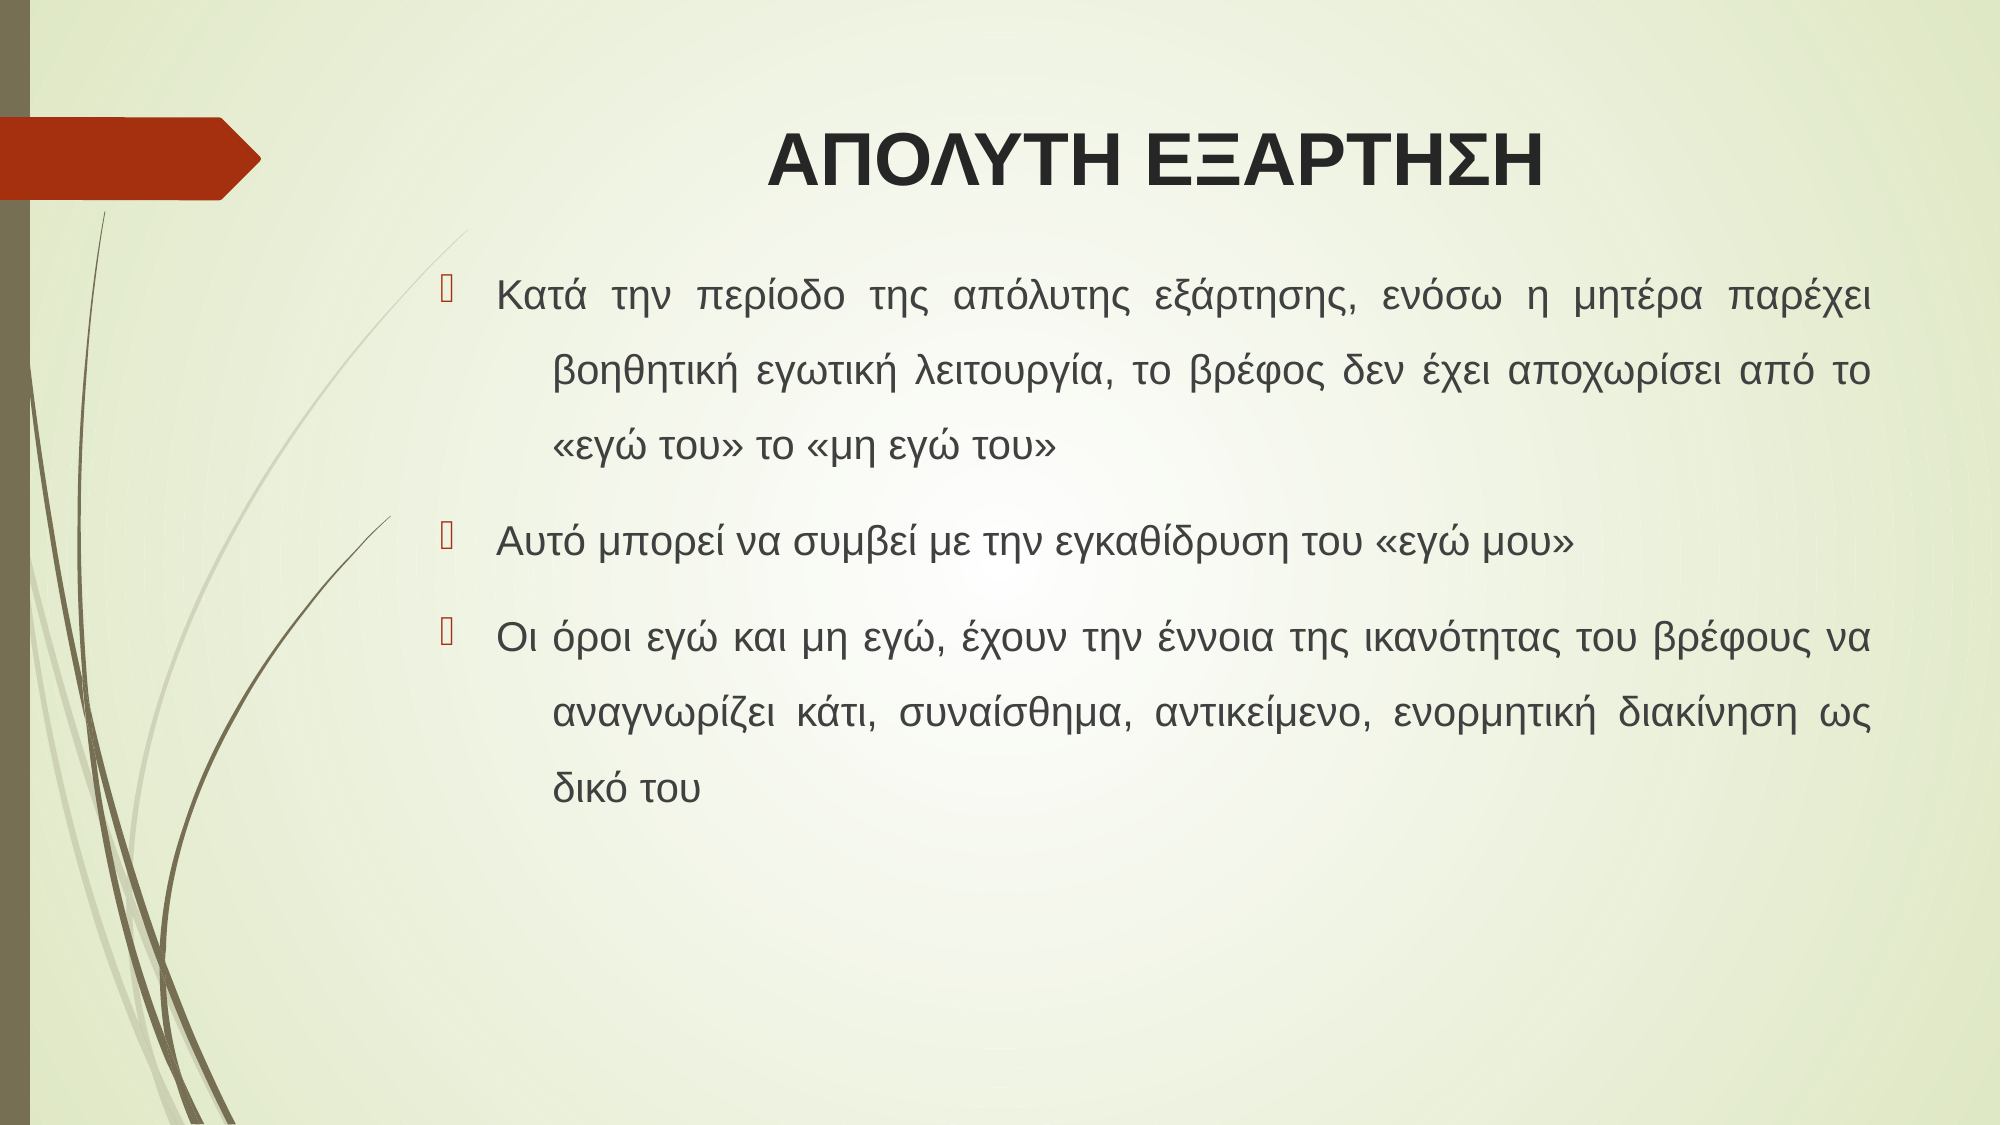

# ΑΠΟΛΥΤΗ ΕΞΑΡΤΗΣΗ
Κατά την περίοδο της απόλυτης εξάρτησης, ενόσω η μητέρα παρέχει βοηθητική εγωτική λειτουργία, το βρέφος δεν έχει αποχωρίσει από το «εγώ του» το «μη εγώ του»
Αυτό μπορεί να συμβεί με την εγκαθίδρυση του «εγώ μου»
Οι όροι εγώ και μη εγώ, έχουν την έννοια της ικανότητας του βρέφους να αναγνωρίζει κάτι, συναίσθημα, αντικείμενο, ενορμητική διακίνηση ως δικό του